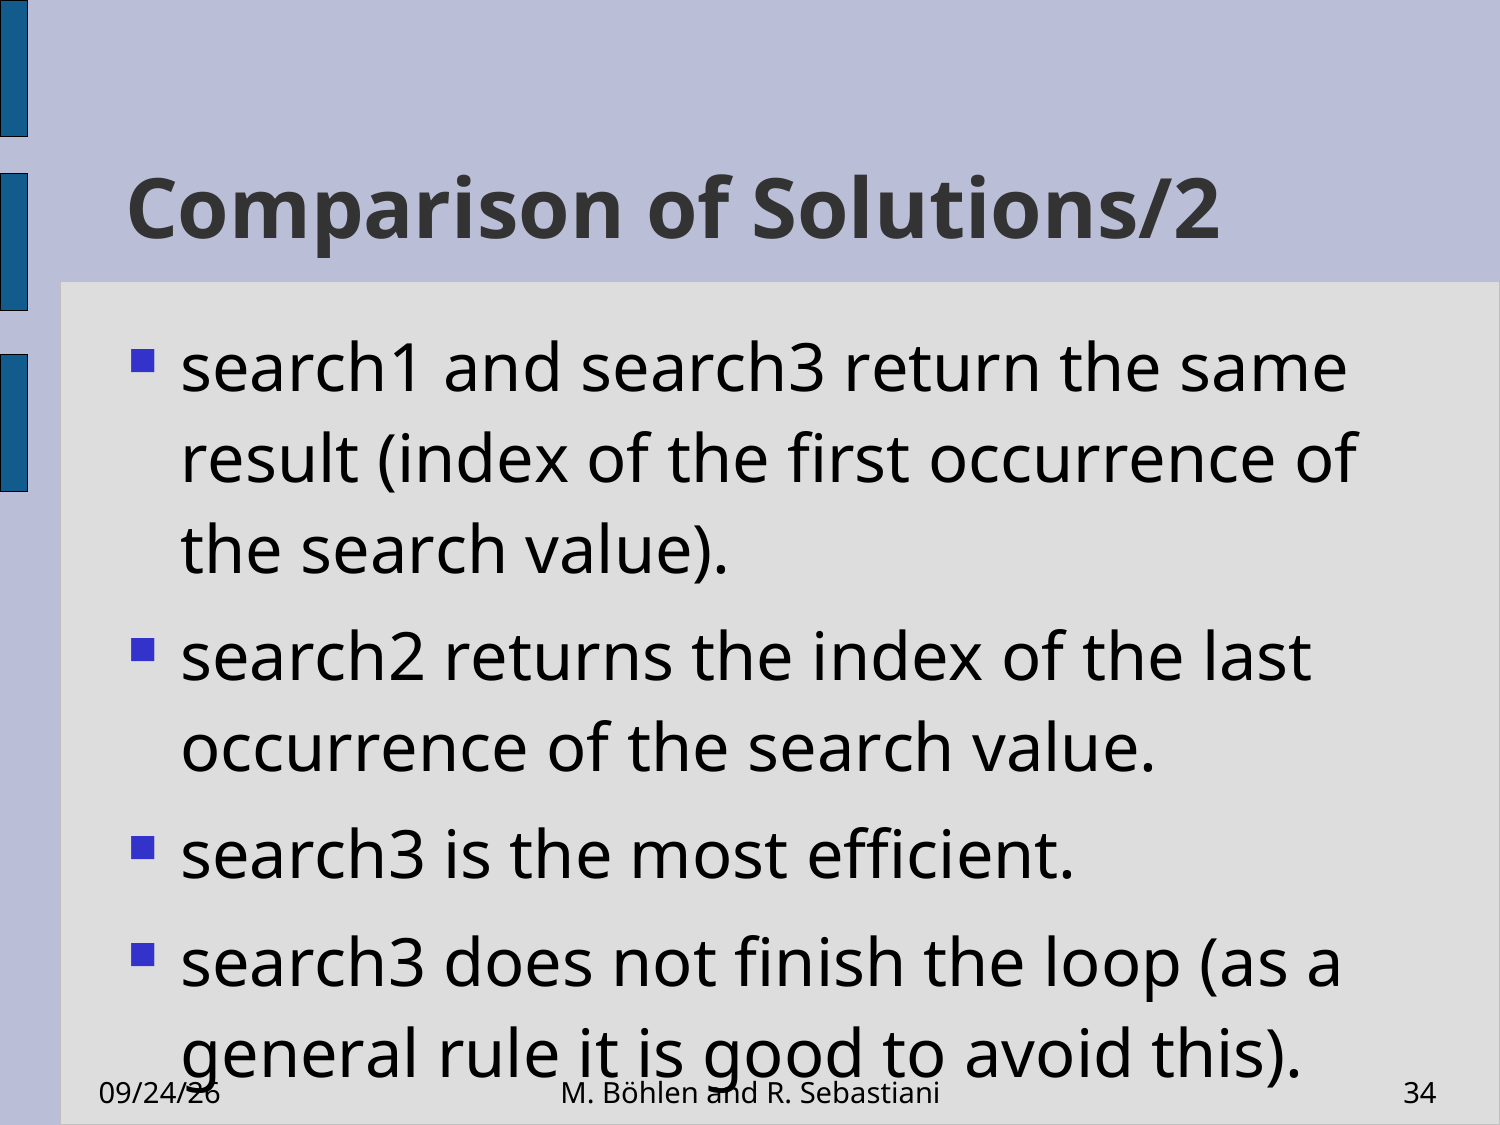

# Comparison of Solutions/2
search1 and search3 return the same result (index of the first occurrence of the search value).
search2 returns the index of the last occurrence of the search value.
search3 is the most efficient.
search3 does not finish the loop (as a general rule it is good to avoid this).
M. Böhlen and R. Sebastiani
34